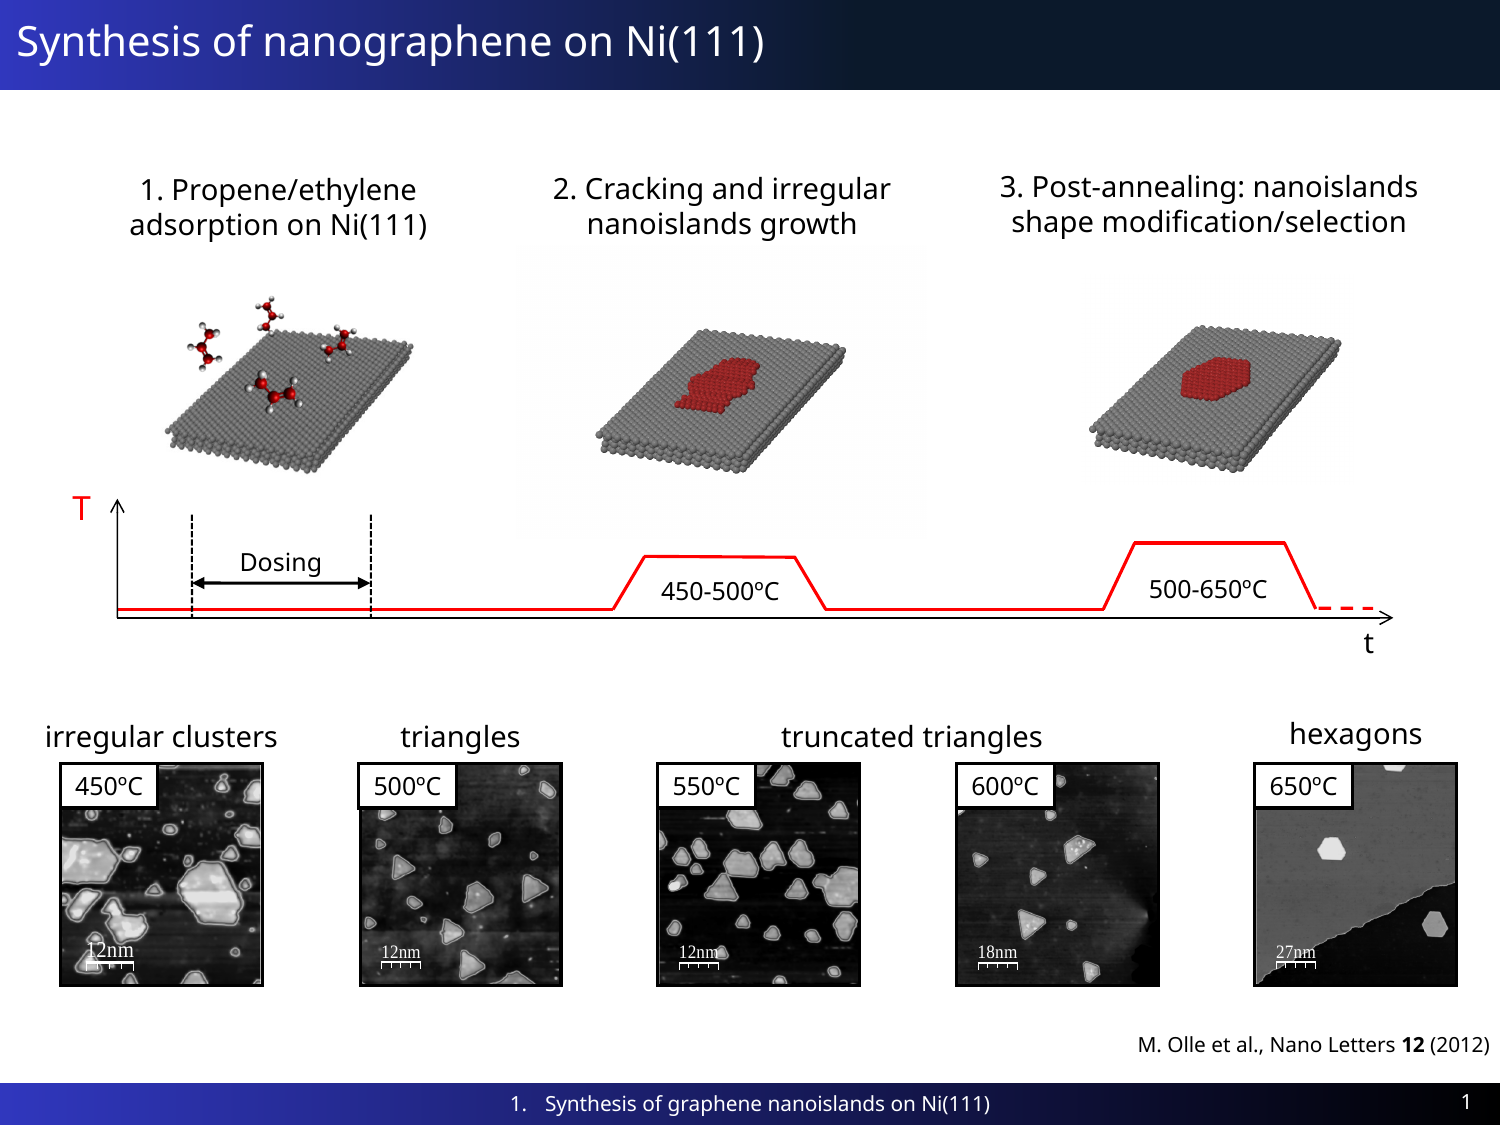

Synthesis of nanographene on Ni(111)
3. Post-annealing: nanoislands shape modification/selection
2. Cracking and irregular nanoislands growth
1. Propene/ethylene adsorption on Ni(111)
T
Dosing
500-650ºC
450-500ºC
t
hexagons
irregular clusters
triangles
truncated triangles
450ºC
500ºC
550ºC
600ºC
650ºC
M. Olle et al., Nano Letters 12 (2012)
Synthesis of graphene nanoislands on Ni(111)